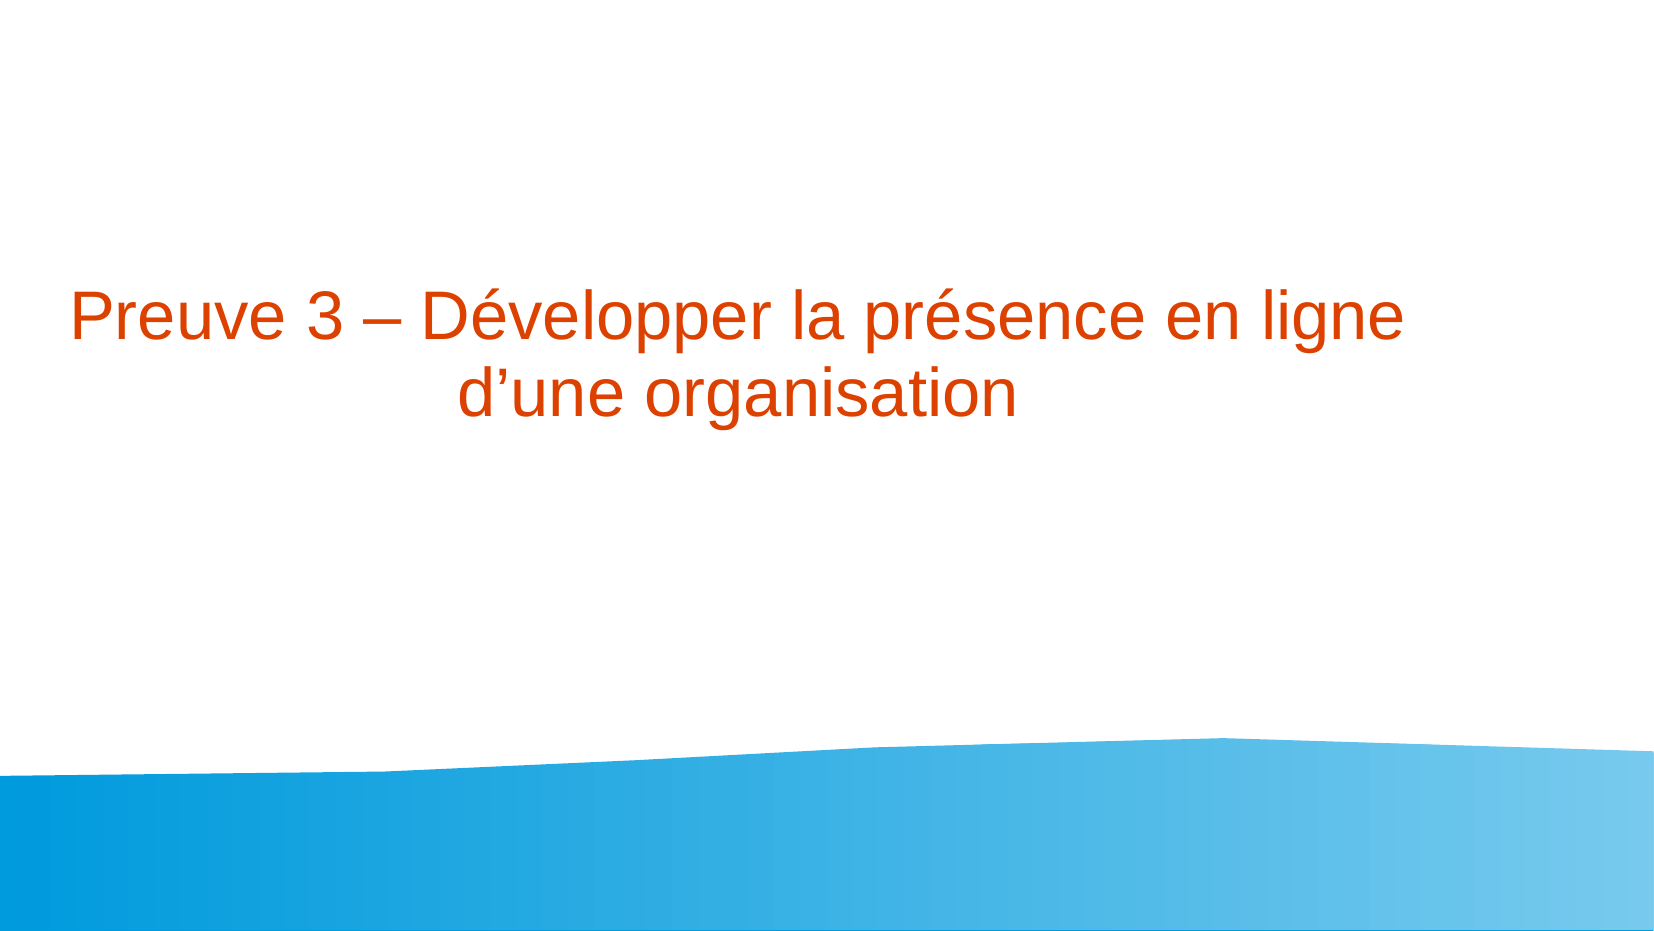

# Preuve 3 – Développer la présence en ligne d’une organisation